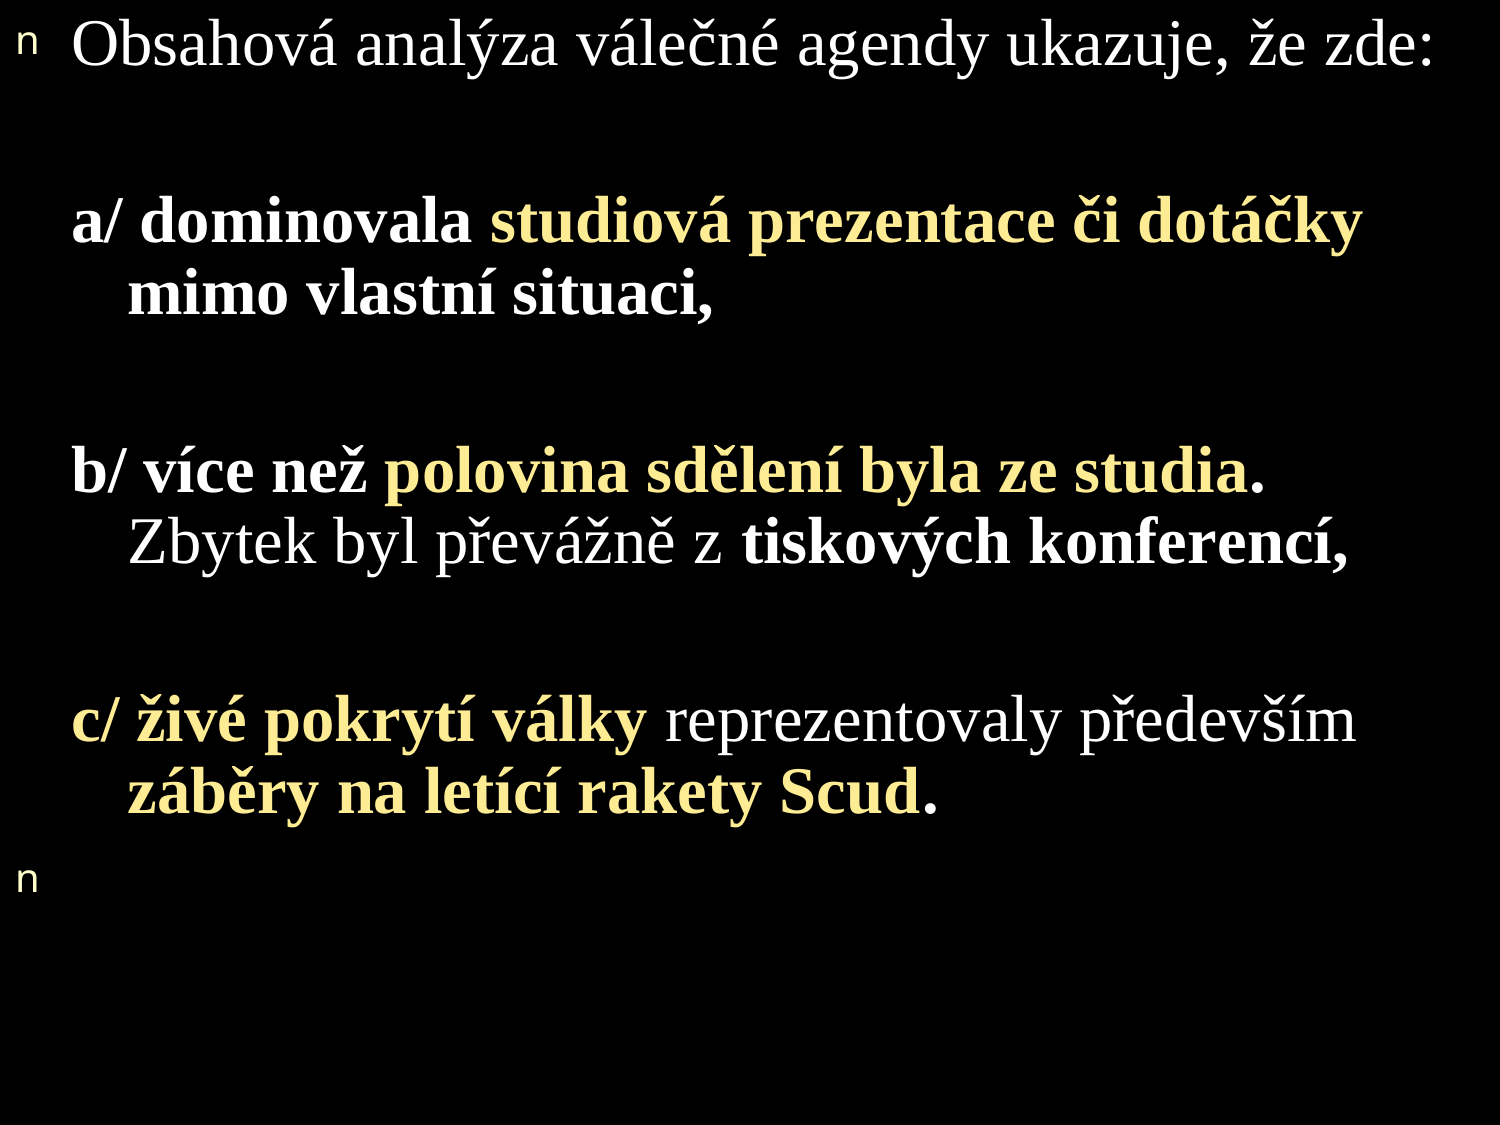

# Obsahová analýza válečné agendy ukazuje, že zde:
a/ dominovala studiová prezentace či dotáčky mimo vlastní situaci,
b/ více než polovina sdělení byla ze studia. Zbytek byl převážně z tiskových konferencí,
c/ živé pokrytí války reprezentovaly především záběry na letící rakety Scud.